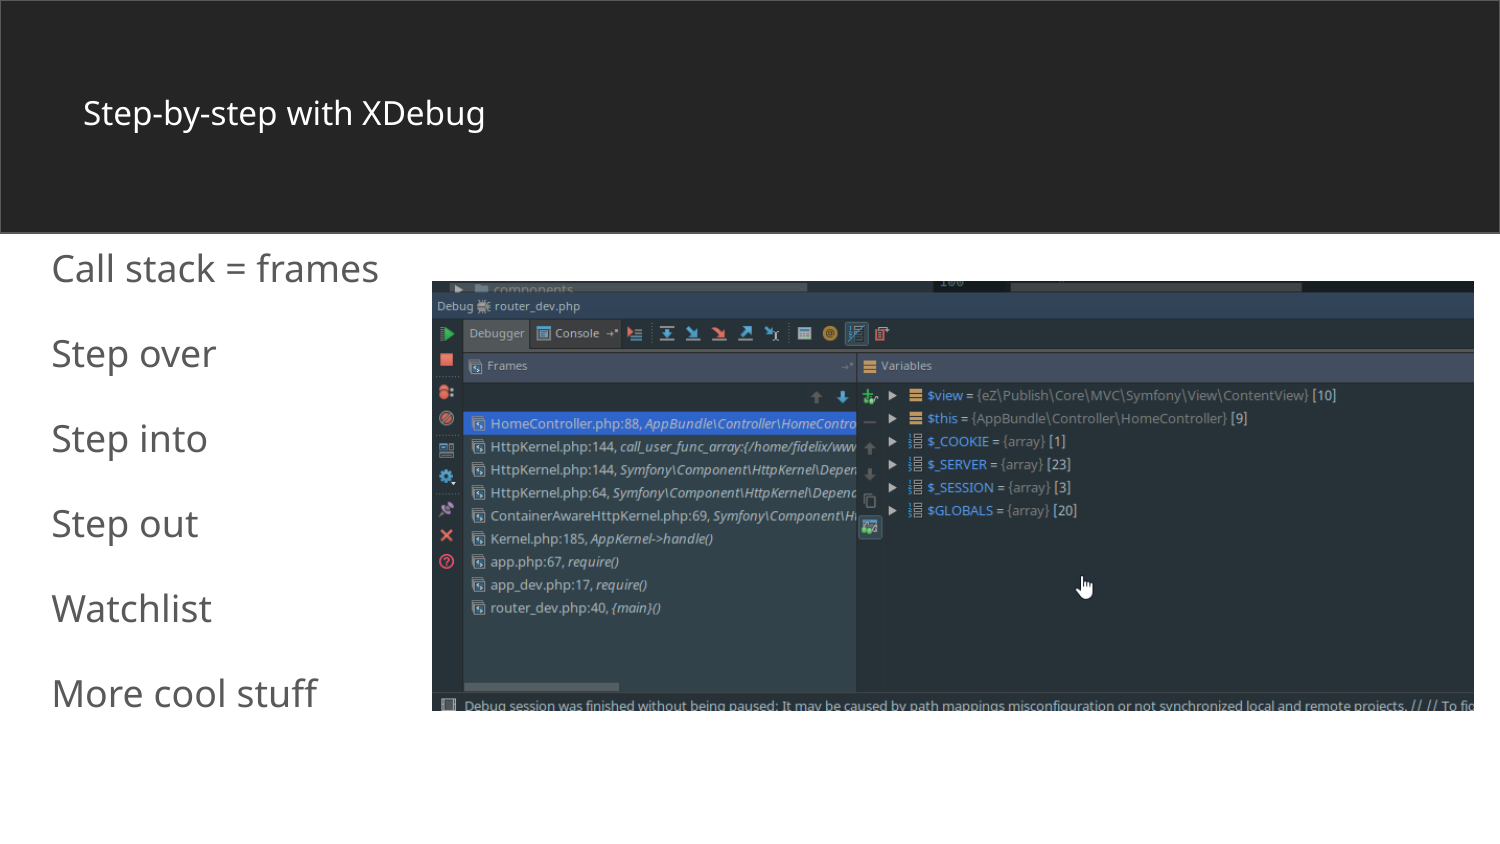

Step-by-step with XDebug
# Call stack = frames
Step over
Step into
Step out
Watchlist
More cool stuff